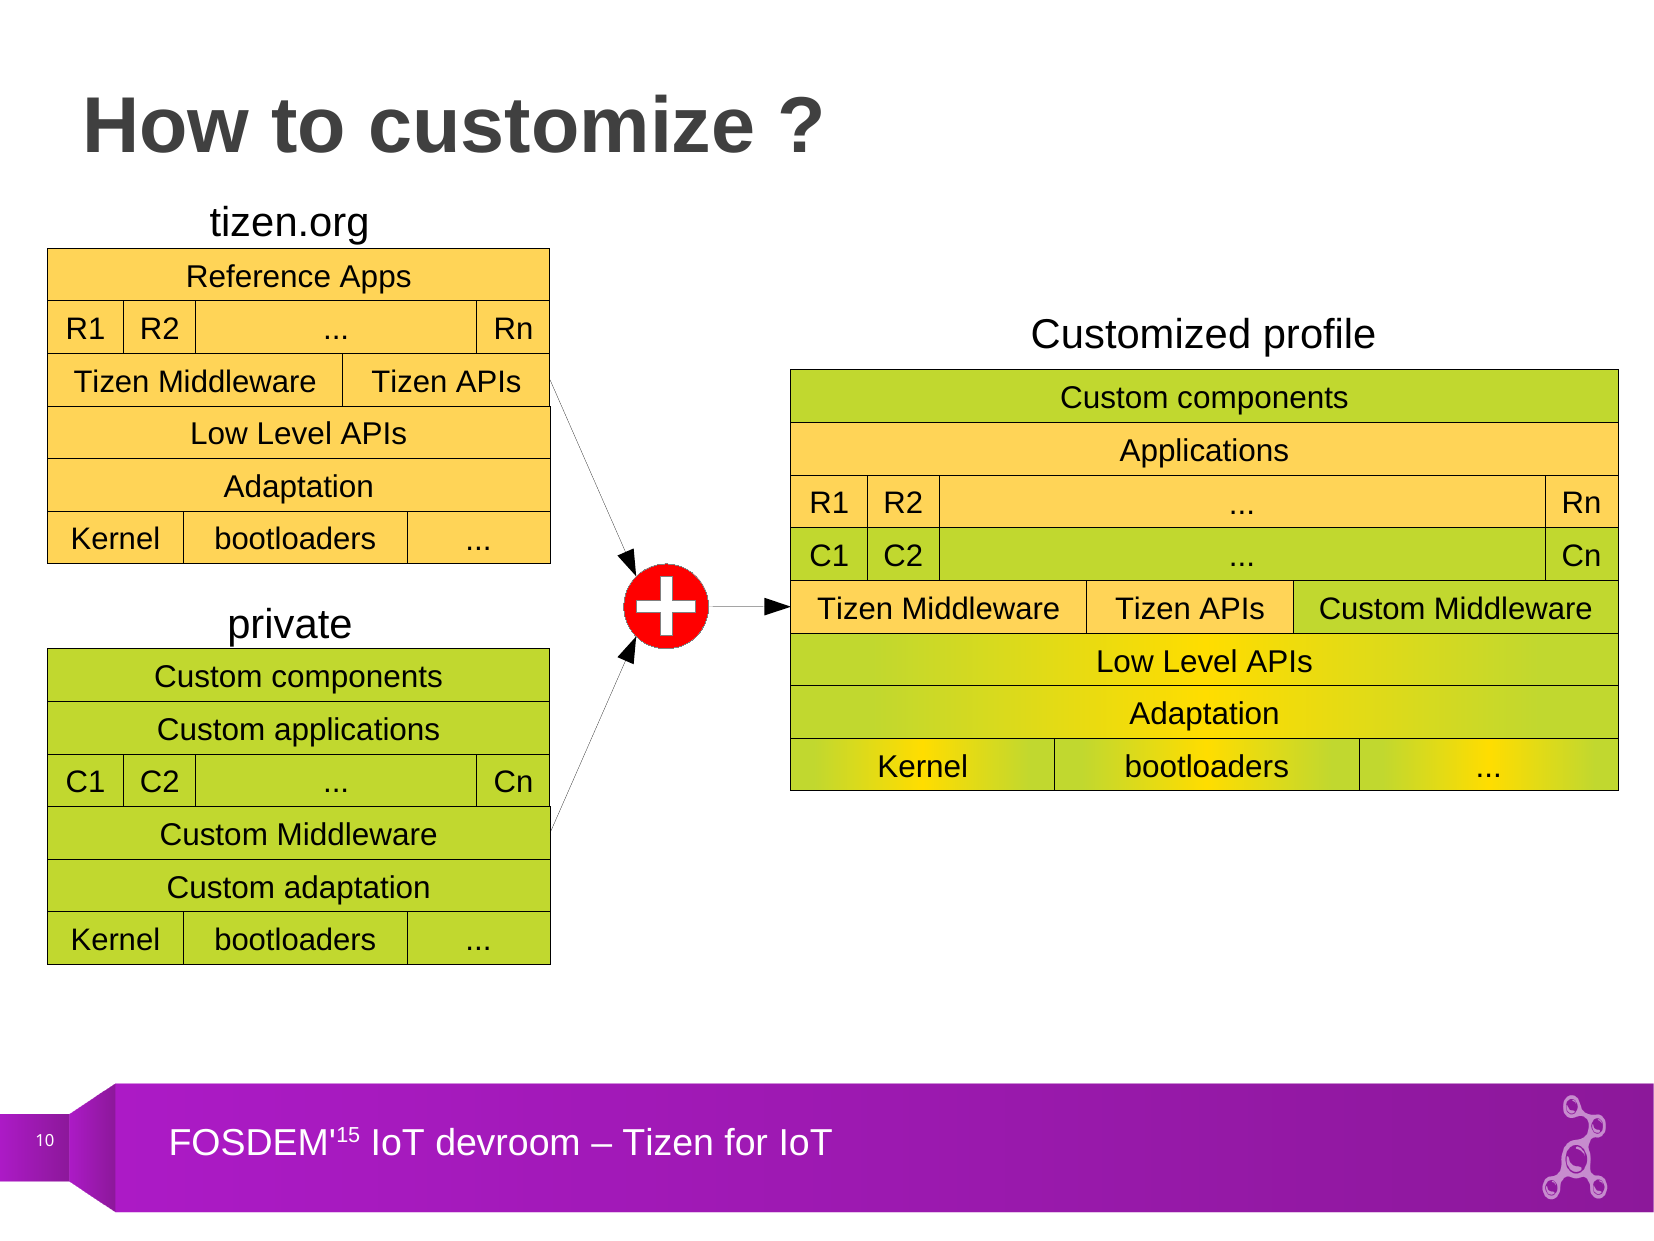

# How to customize ?
tizen.org
Reference Apps
R1
R2
...
Rn
Tizen Middleware
Tizen APIs
Custom components
Low Level APIs
Applications
Adaptation
R1
R2
...
Rn
Kernel
bootloaders
...
C1
C2
...
Cn
Tizen Middleware
Tizen APIs
Custom Middleware
Low Level APIs
Custom components
Adaptation
Custom applications
Kernel
bootloaders
...
C1
C2
...
Cn
Custom Middleware
Custom adaptation
Kernel
bootloaders
...
Customized profile
private